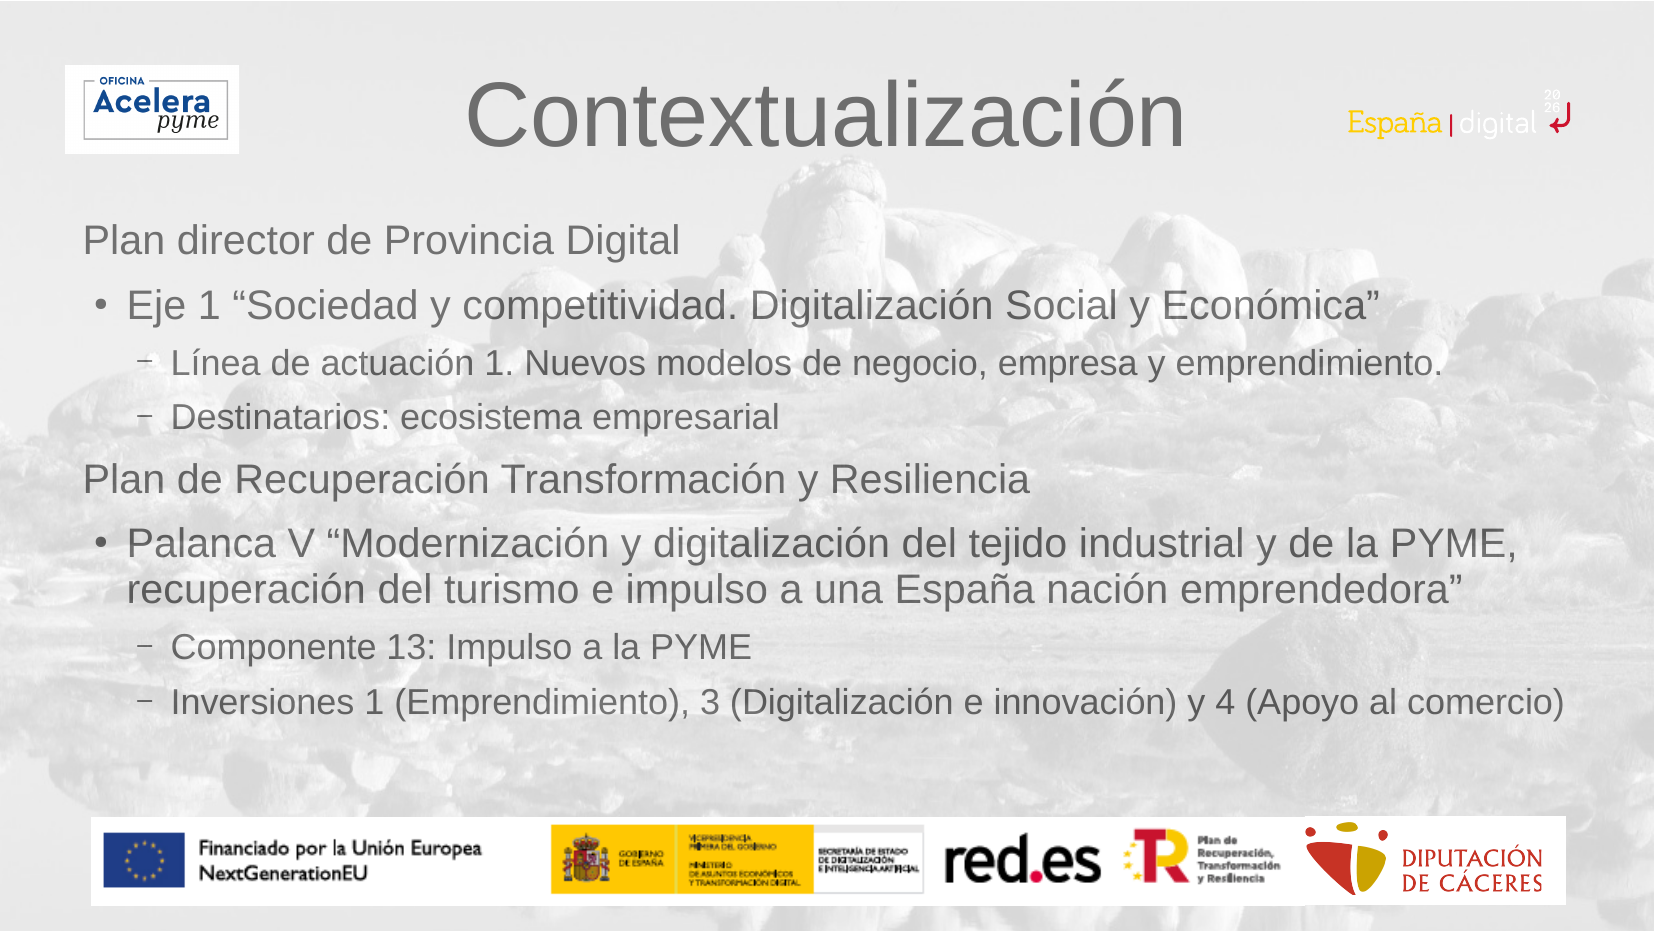

# Contextualización
Plan director de Provincia Digital
Eje 1 “Sociedad y competitividad. Digitalización Social y Económica”
Línea de actuación 1. Nuevos modelos de negocio, empresa y emprendimiento.
Destinatarios: ecosistema empresarial
Plan de Recuperación Transformación y Resiliencia
Palanca V “Modernización y digitalización del tejido industrial y de la PYME, recuperación del turismo e impulso a una España nación emprendedora”
Componente 13: Impulso a la PYME
Inversiones 1 (Emprendimiento), 3 (Digitalización e innovación) y 4 (Apoyo al comercio)